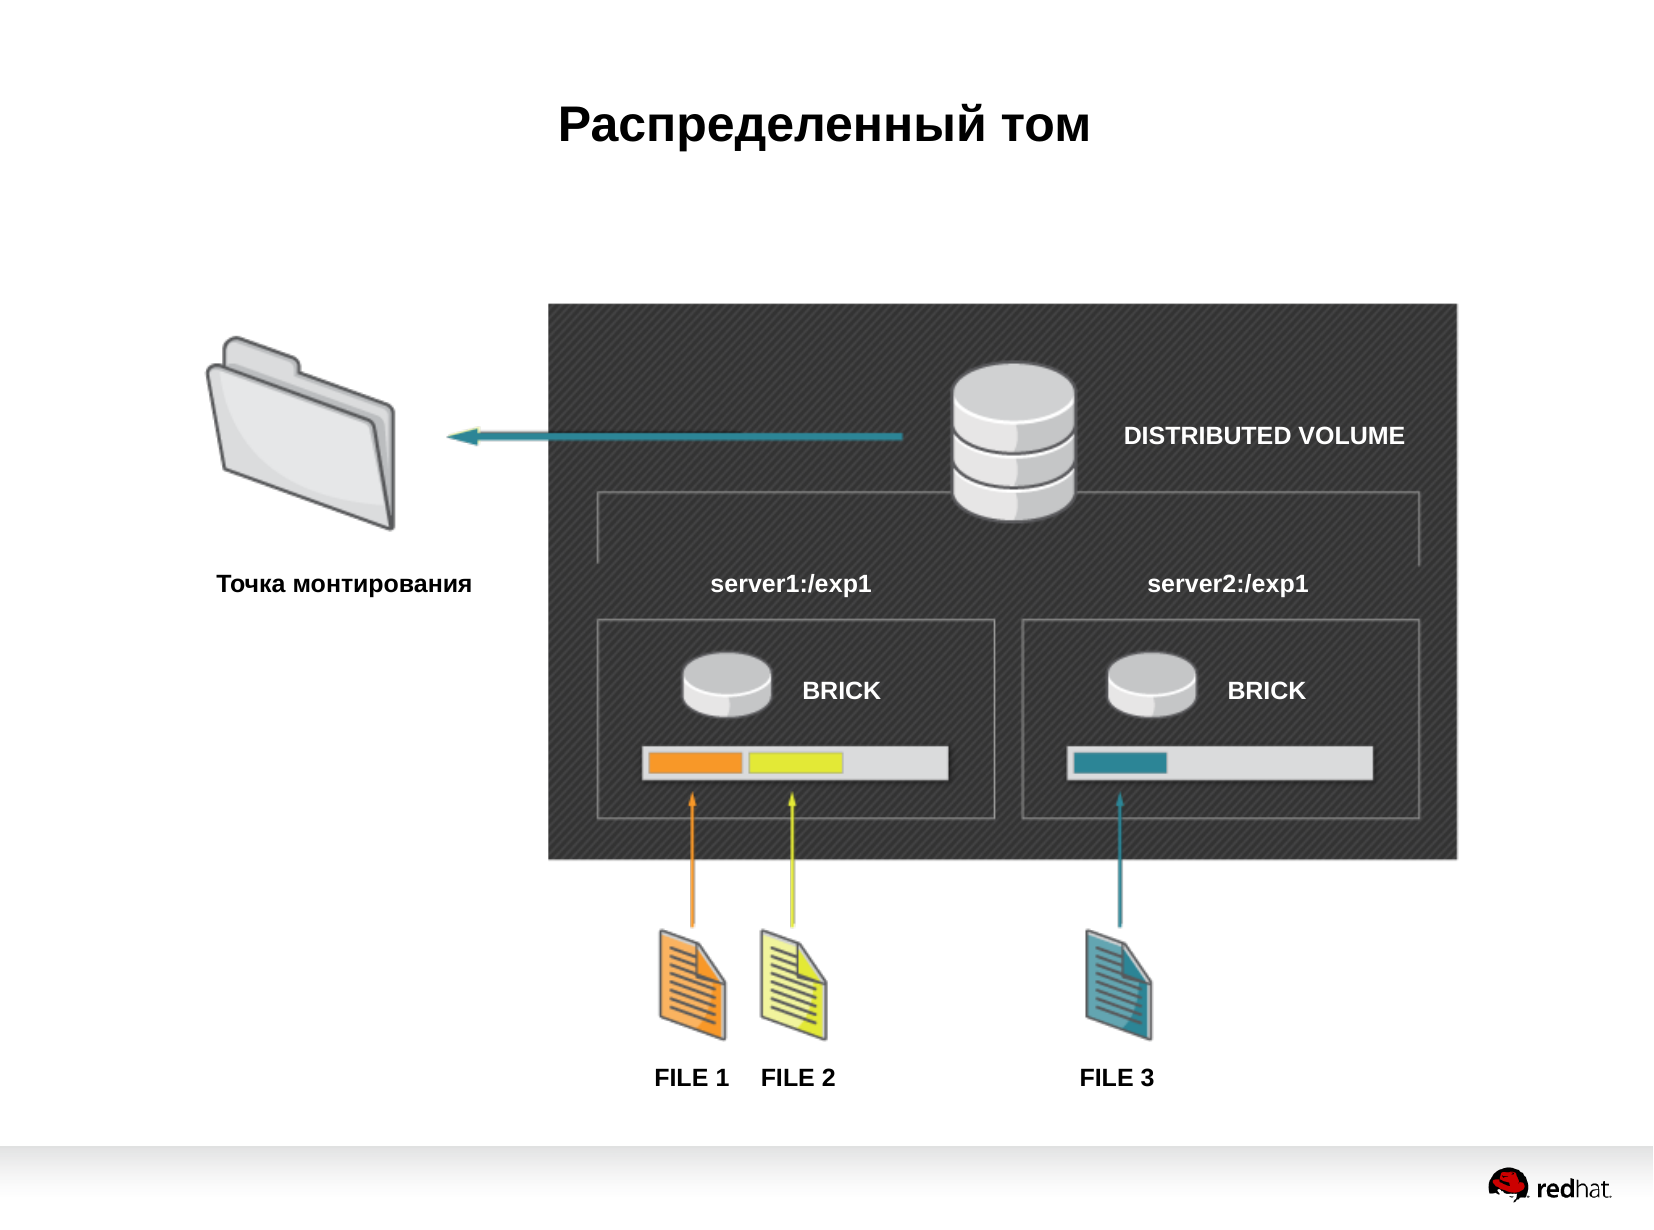

Распределенный том
DISTRIBUTED VOLUME
Точка монтирования
server1:/exp1
server2:/exp1
BRICK
BRICK
FILE 1
FILE 2
FILE 3